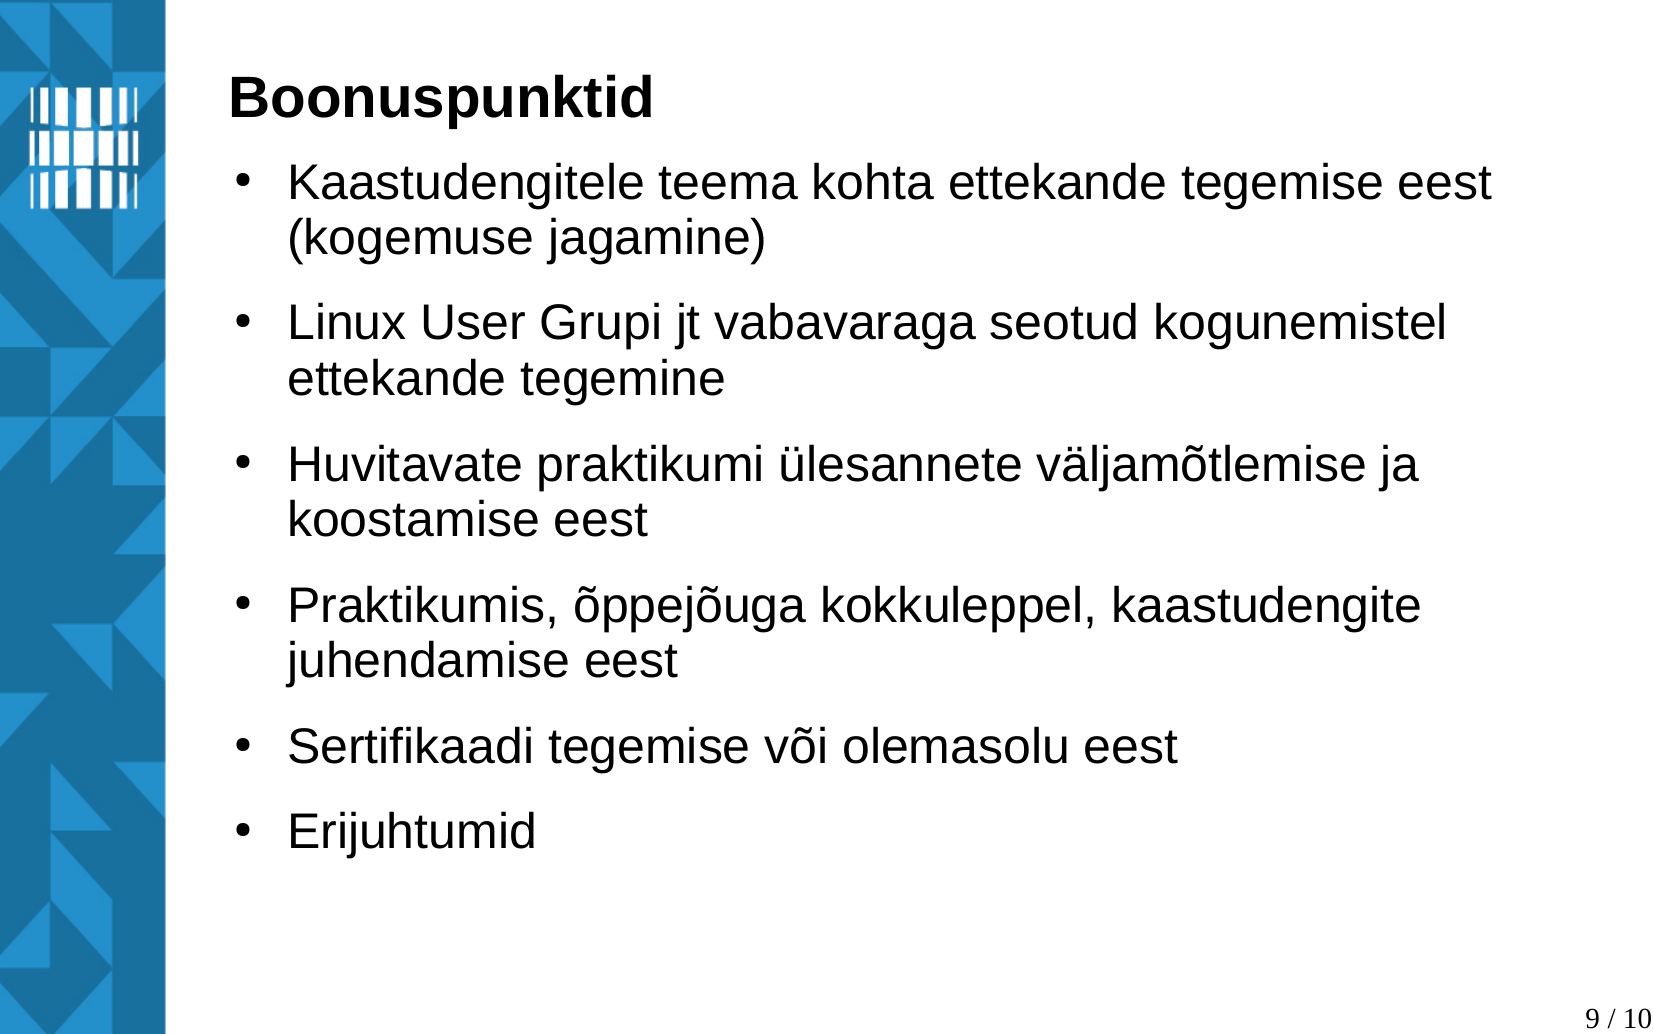

# Boonuspunktid
Kaastudengitele teema kohta ettekande tegemise eest (kogemuse jagamine)
Linux User Grupi jt vabavaraga seotud kogunemistel ettekande tegemine
Huvitavate praktikumi ülesannete väljamõtlemise ja koostamise eest
Praktikumis, õppejõuga kokkuleppel, kaastudengite juhendamise eest
Sertifikaadi tegemise või olemasolu eest
Erijuhtumid